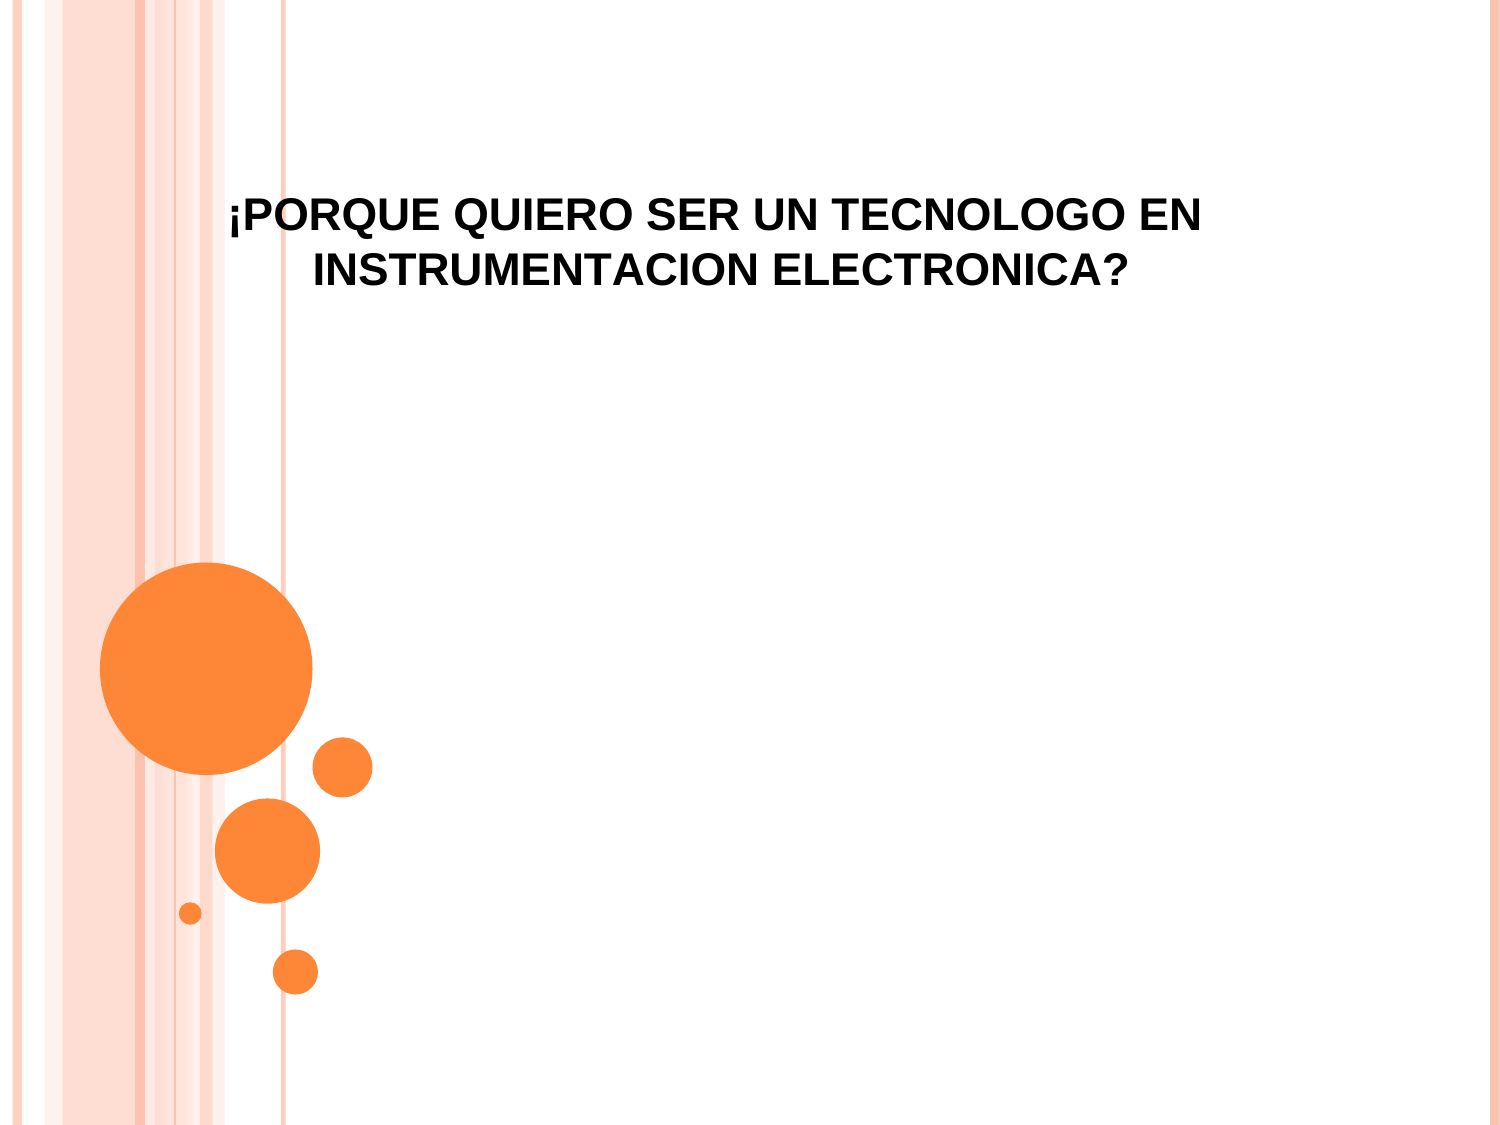

¡PORQUE QUIERO SER UN TECNOLOGO EN
INSTRUMENTACION ELECTRONICA?